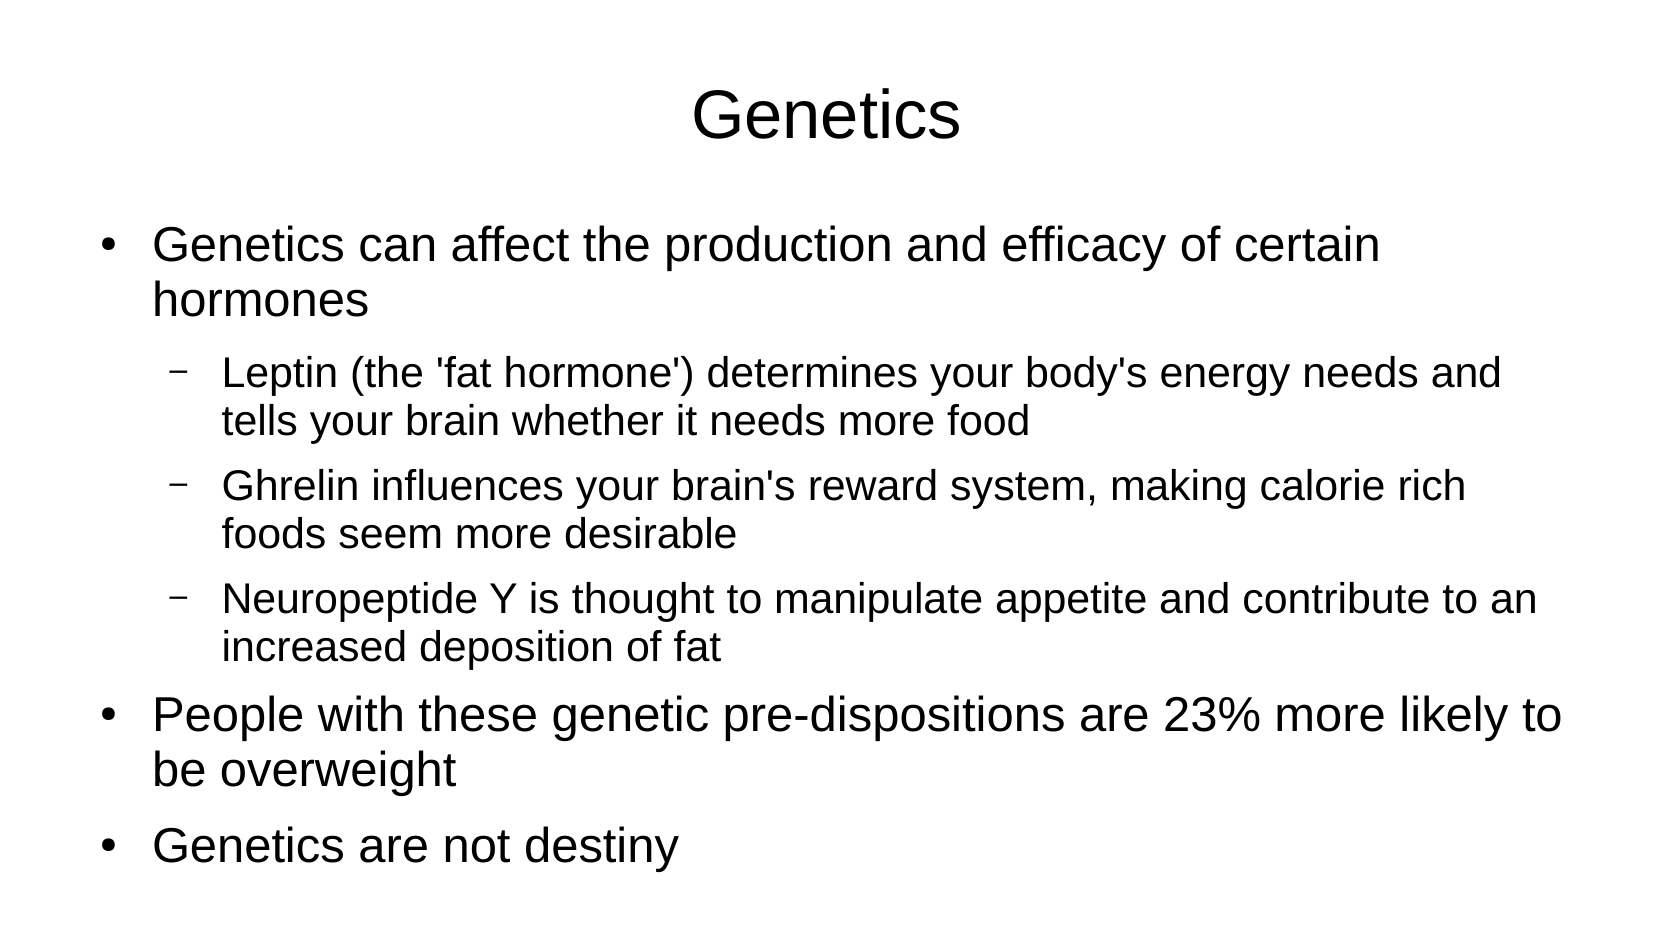

# Genetics
Genetics can affect the production and efficacy of certain hormones
Leptin (the 'fat hormone') determines your body's energy needs and tells your brain whether it needs more food
Ghrelin influences your brain's reward system, making calorie rich foods seem more desirable
Neuropeptide Y is thought to manipulate appetite and contribute to an increased deposition of fat
People with these genetic pre-dispositions are 23% more likely to be overweight
Genetics are not destiny